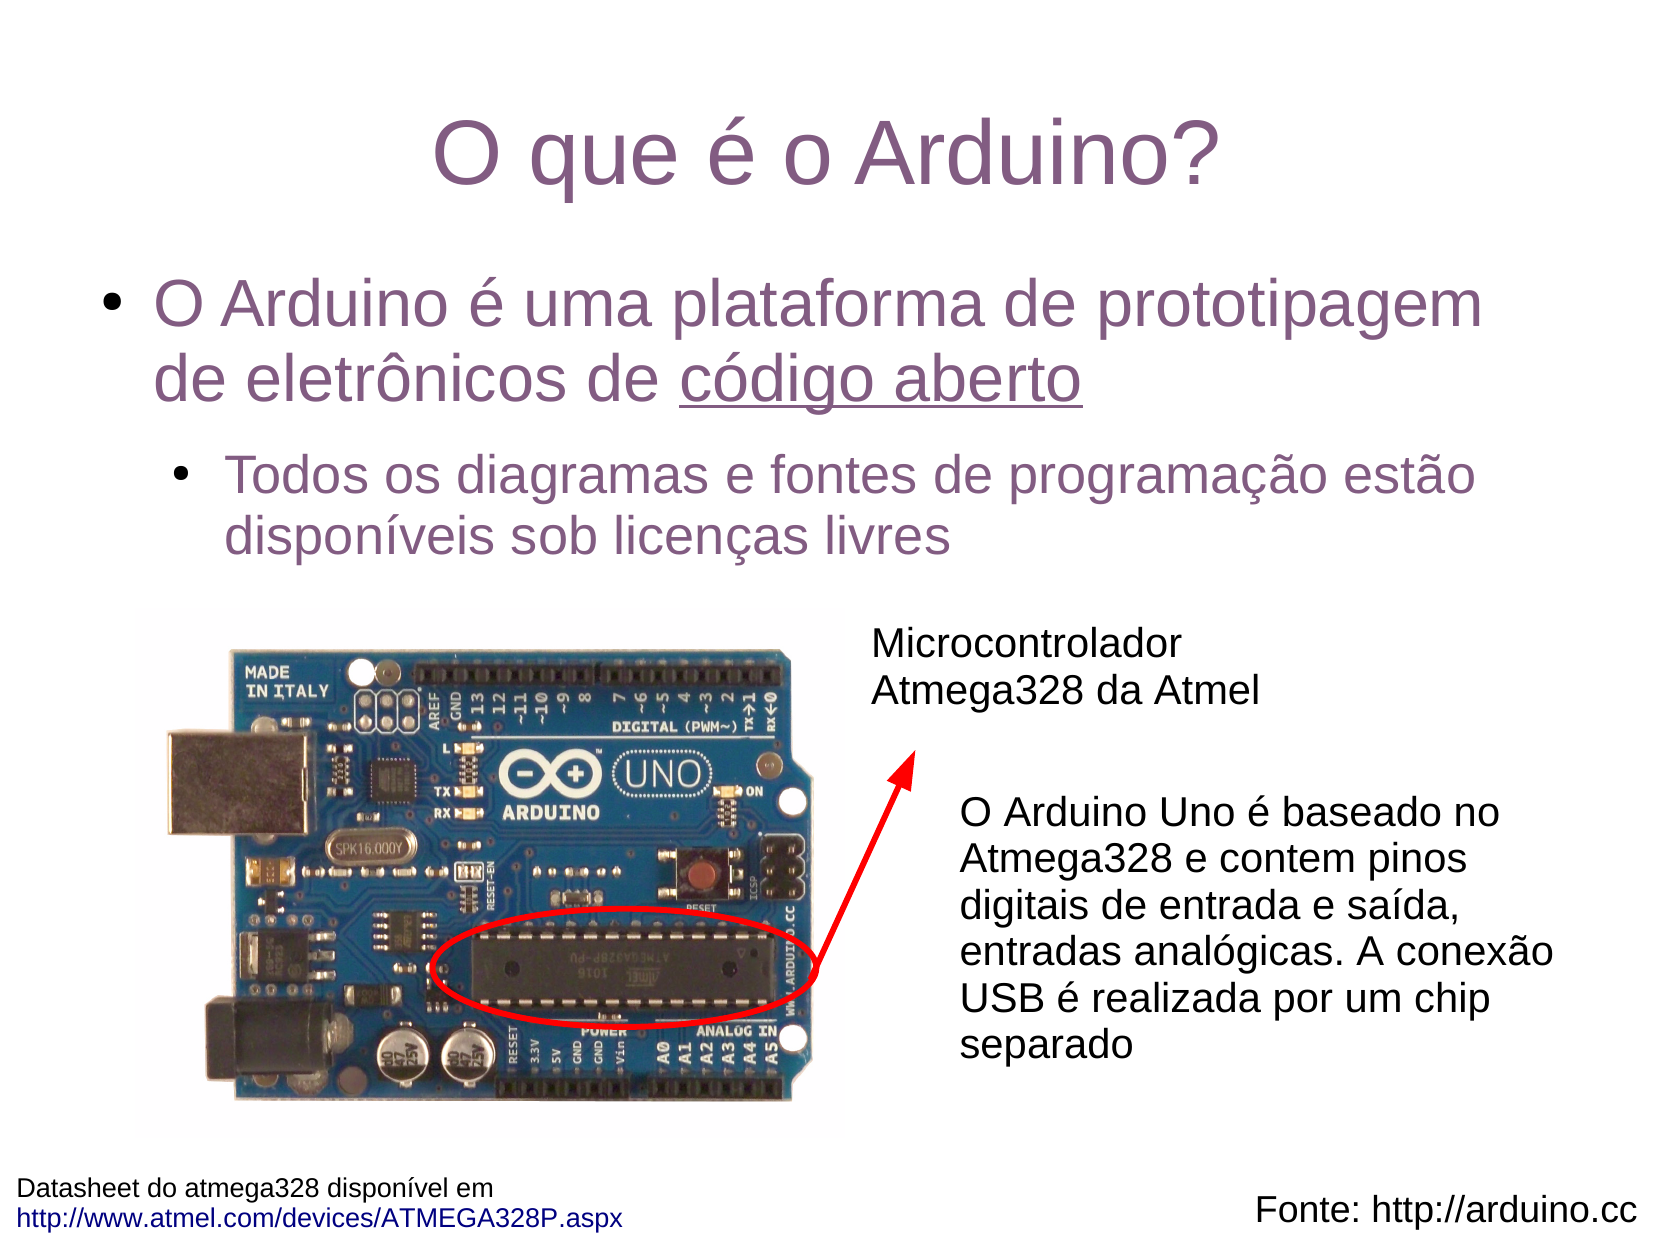

# O que é o Arduino?
O Arduino é uma plataforma de prototipagem de eletrônicos de código aberto
Todos os diagramas e fontes de programação estão disponíveis sob licenças livres
Microcontrolador Atmega328 da Atmel
O Arduino Uno é baseado no Atmega328 e contem pinos digitais de entrada e saída, entradas analógicas. A conexão USB é realizada por um chip separado
Datasheet do atmega328 disponível em http://www.atmel.com/devices/ATMEGA328P.aspx
Fonte: http://arduino.cc